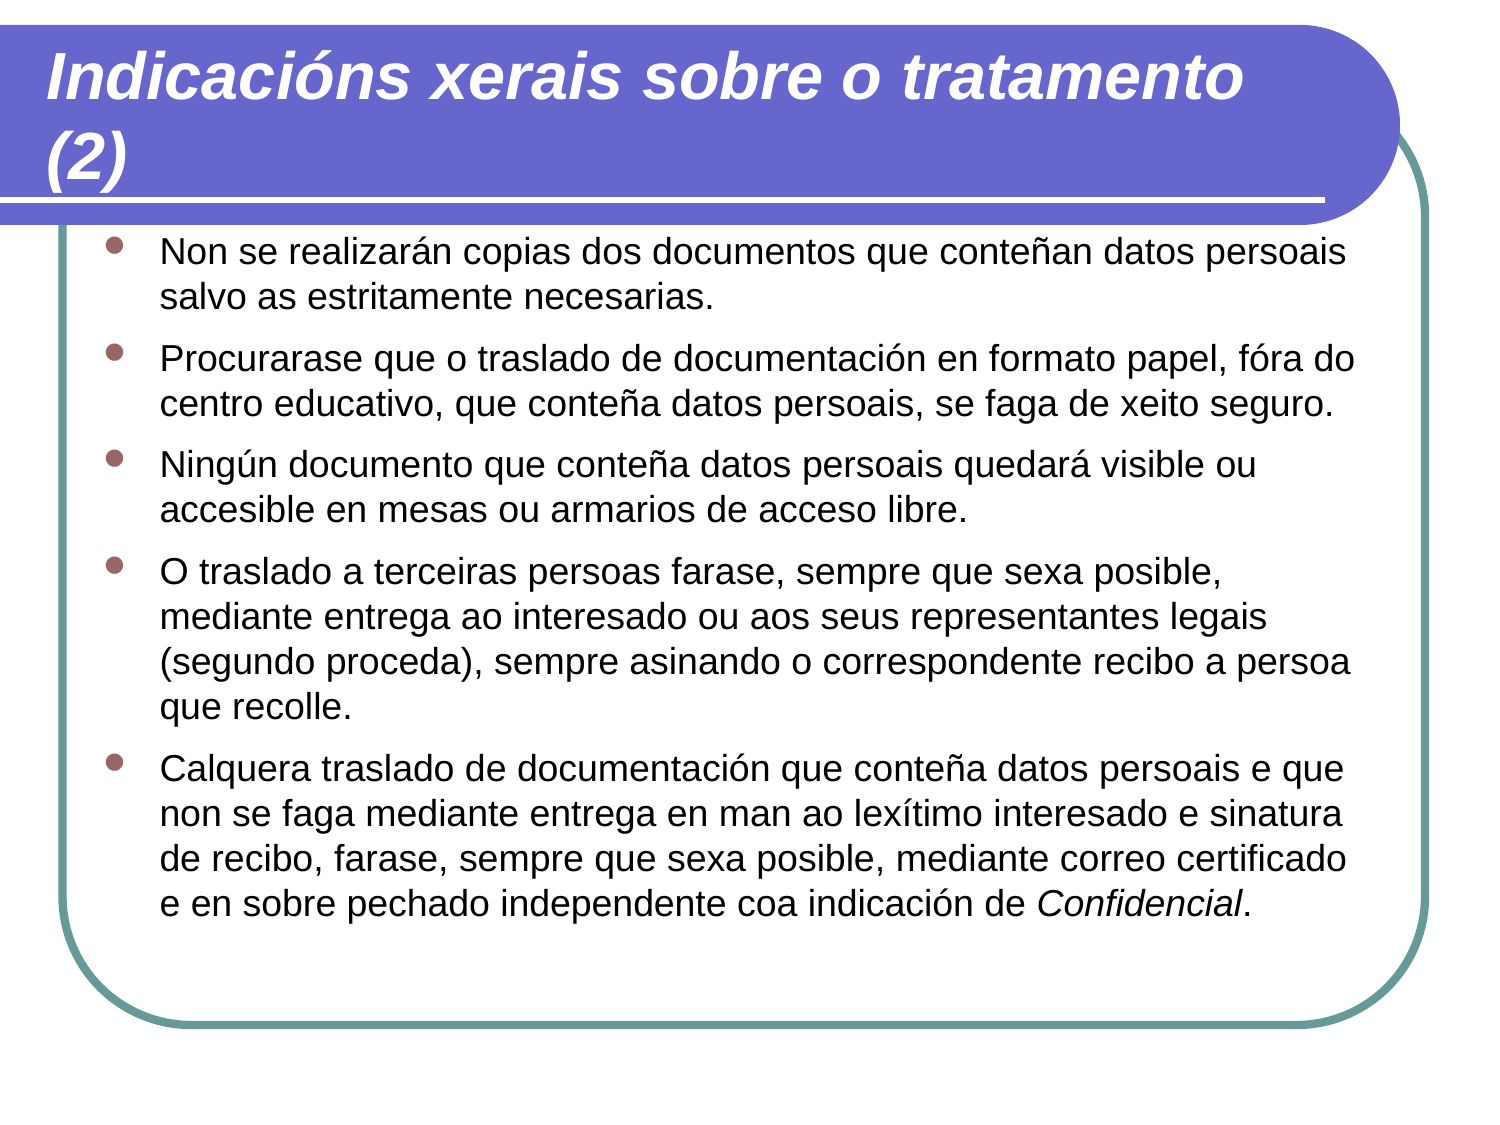

# Indicacións xerais sobre o tratamento (2)
Non se realizarán copias dos documentos que conteñan datos persoais salvo as estritamente necesarias.
Procurarase que o traslado de documentación en formato papel, fóra do centro educativo, que conteña datos persoais, se faga de xeito seguro.
Ningún documento que conteña datos persoais quedará visible ou accesible en mesas ou armarios de acceso libre.
O traslado a terceiras persoas farase, sempre que sexa posible, mediante entrega ao interesado ou aos seus representantes legais (segundo proceda), sempre asinando o correspondente recibo a persoa que recolle.
Calquera traslado de documentación que conteña datos persoais e que non se faga mediante entrega en man ao lexítimo interesado e sinatura de recibo, farase, sempre que sexa posible, mediante correo certificado e en sobre pechado independente coa indicación de Confidencial.